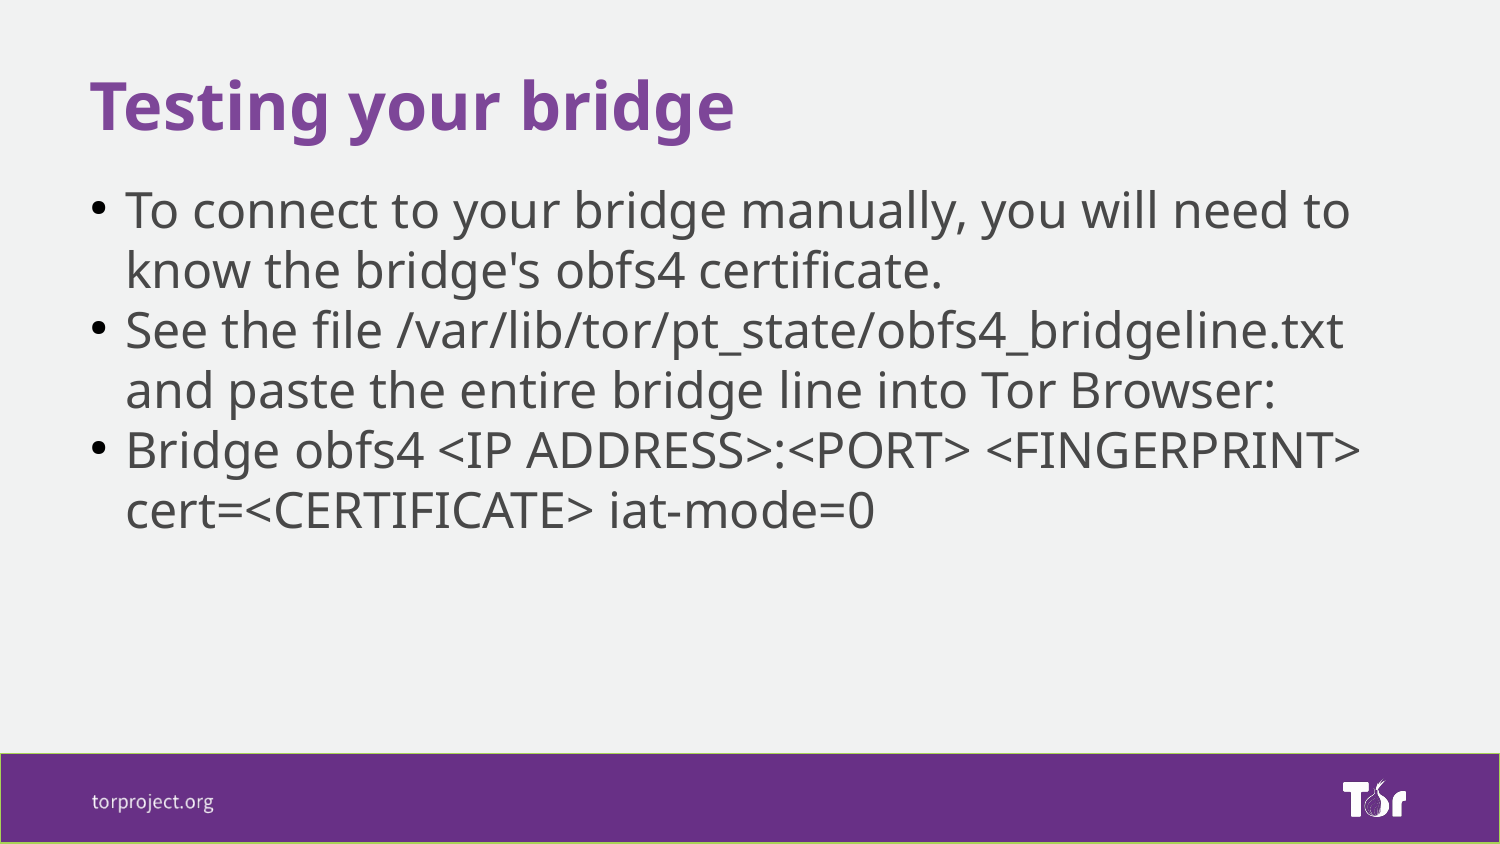

Testing your bridge
To connect to your bridge manually, you will need to know the bridge's obfs4 certificate.
See the file /var/lib/tor/pt_state/obfs4_bridgeline.txt and paste the entire bridge line into Tor Browser:
Bridge obfs4 <IP ADDRESS>:<PORT> <FINGERPRINT> cert=<CERTIFICATE> iat-mode=0